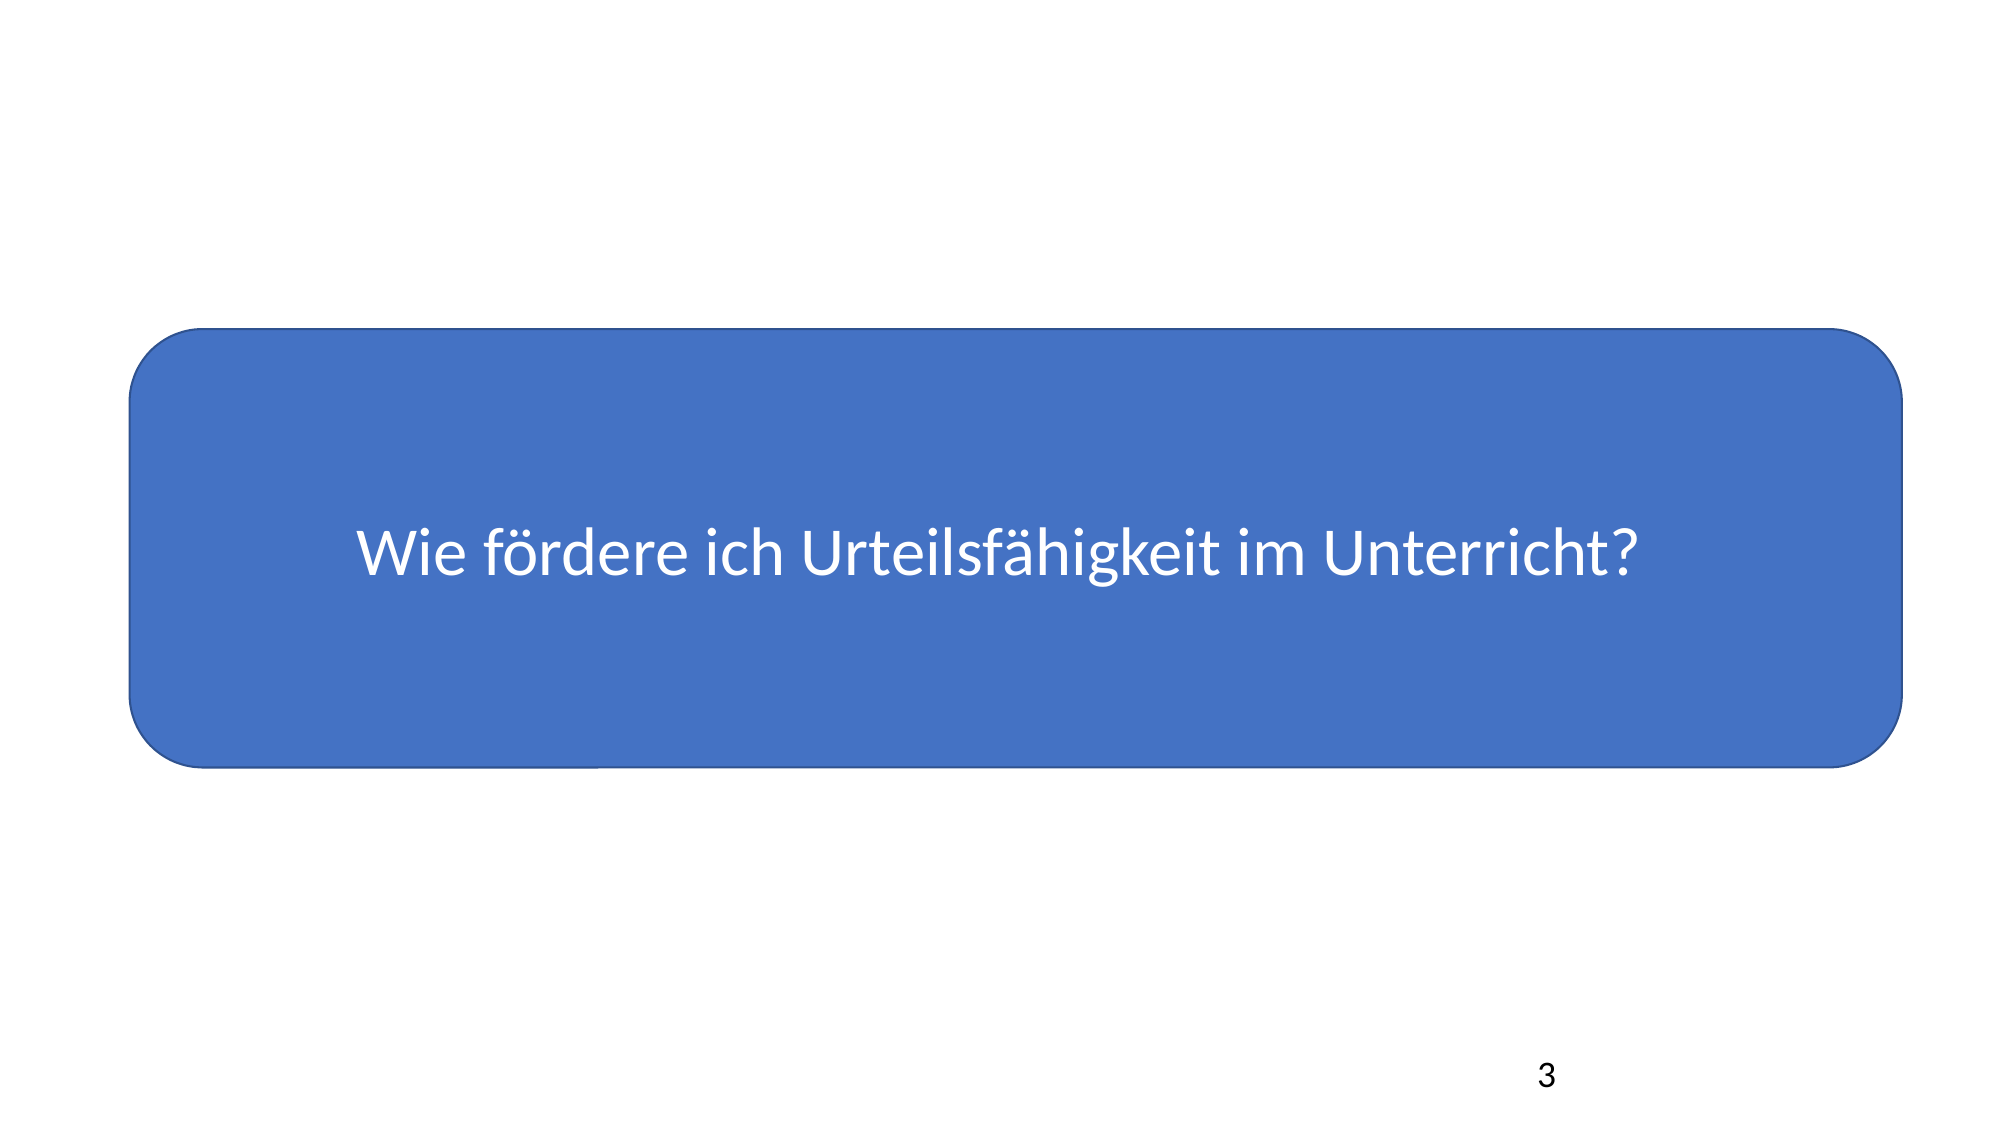

# Wie fördere ich Urteilsfähigkeit im Unterricht?
3